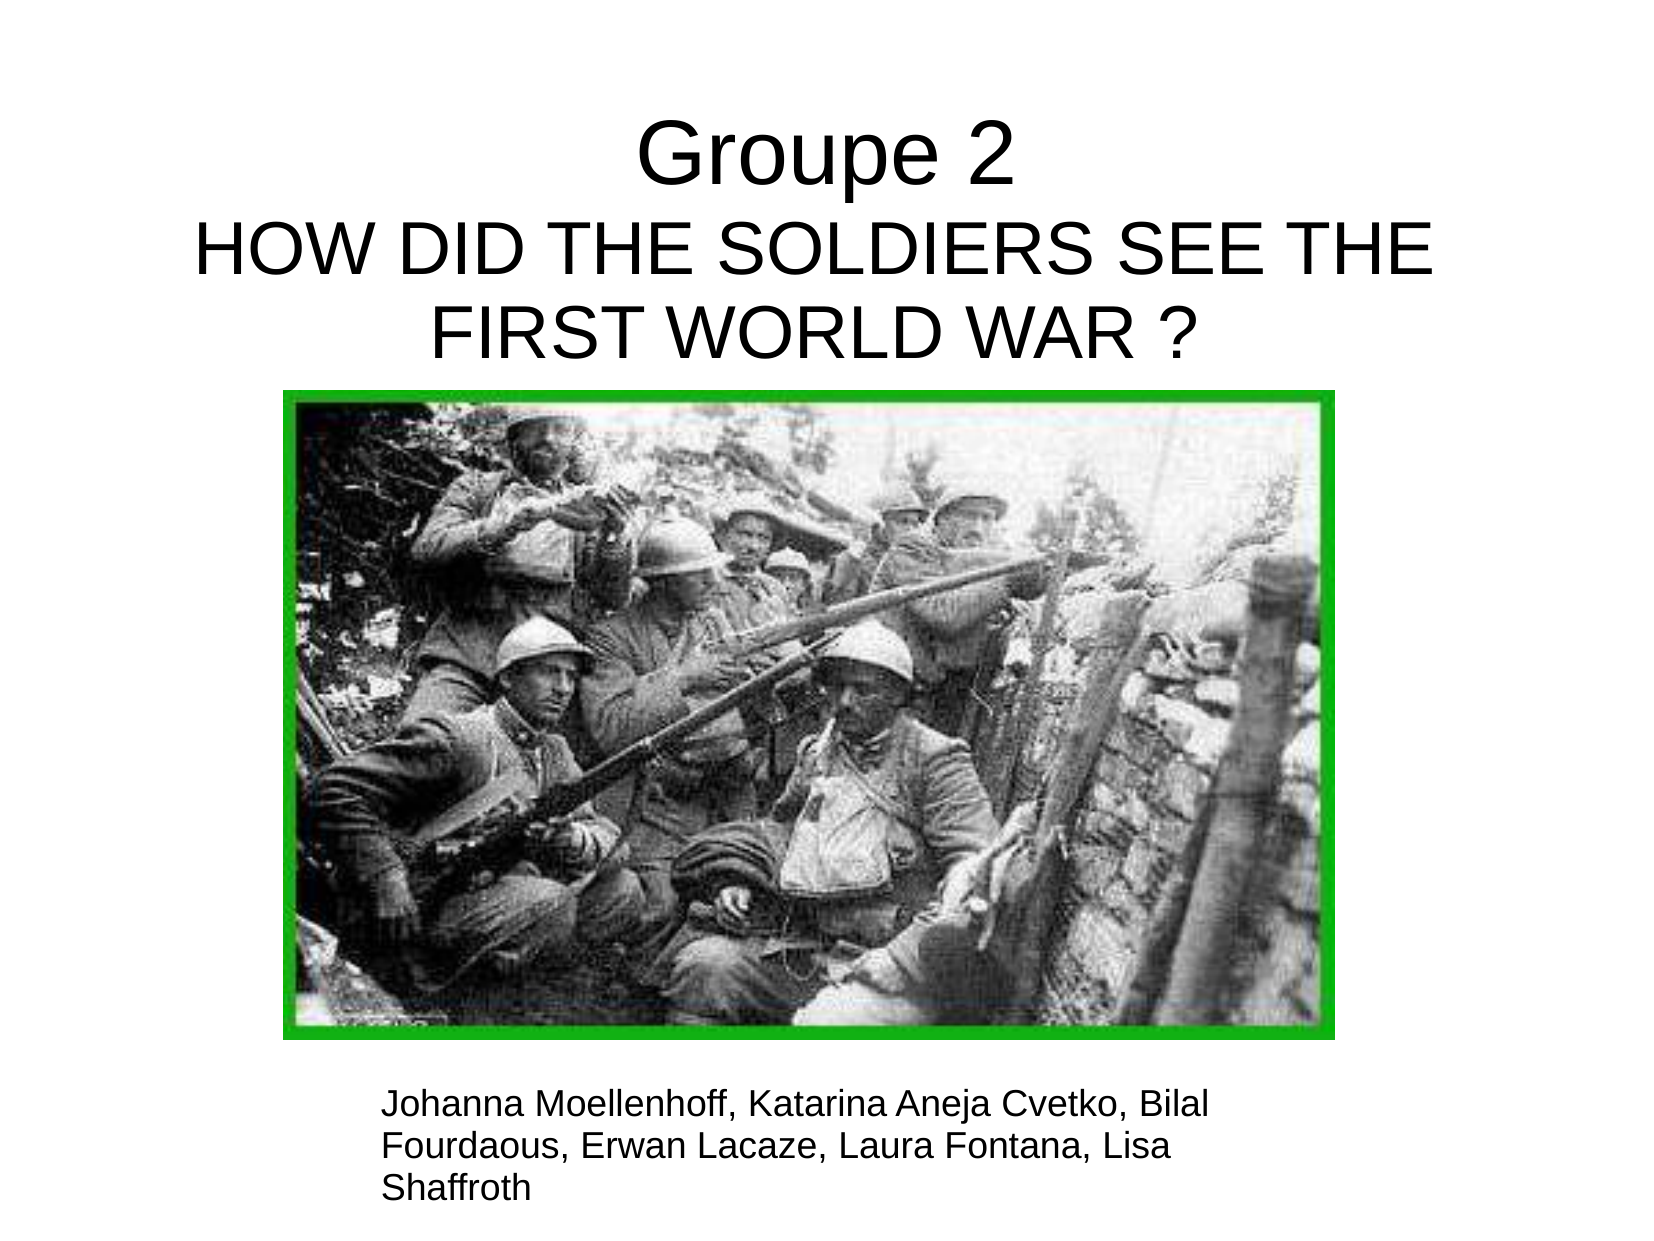

# Groupe 2
HOW DID THE SOLDIERS SEE THE FIRST WORLD WAR ?
Johanna Moellenhoff, Katarina Aneja Cvetko, Bilal Fourdaous, Erwan Lacaze, Laura Fontana, Lisa Shaffroth